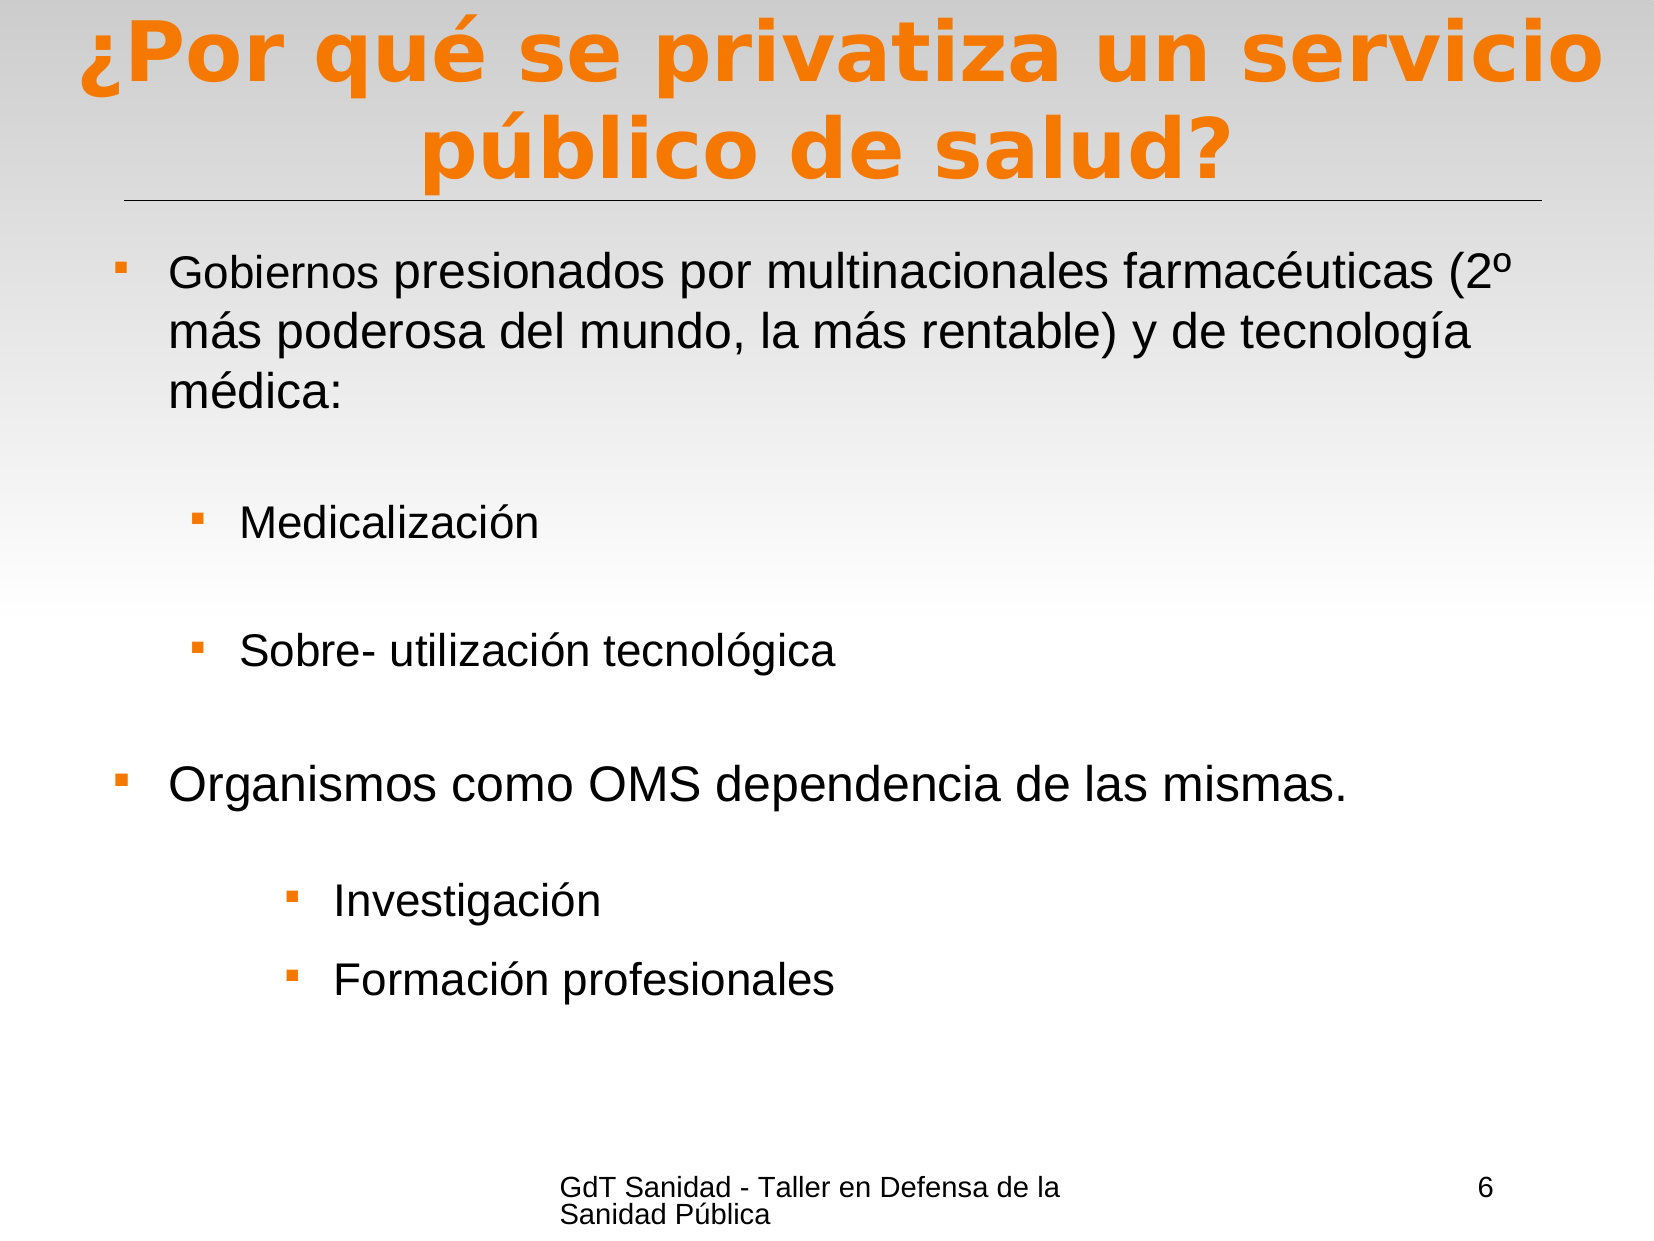

¿Por qué se privatiza un servicio público de salud?
# Gobiernos presionados por multinacionales farmacéuticas (2º más poderosa del mundo, la más rentable) y de tecnología médica:
Medicalización
Sobre- utilización tecnológica
Organismos como OMS dependencia de las mismas.
Investigación
Formación profesionales
GdT Sanidad - Taller en Defensa de la Sanidad Pública
6